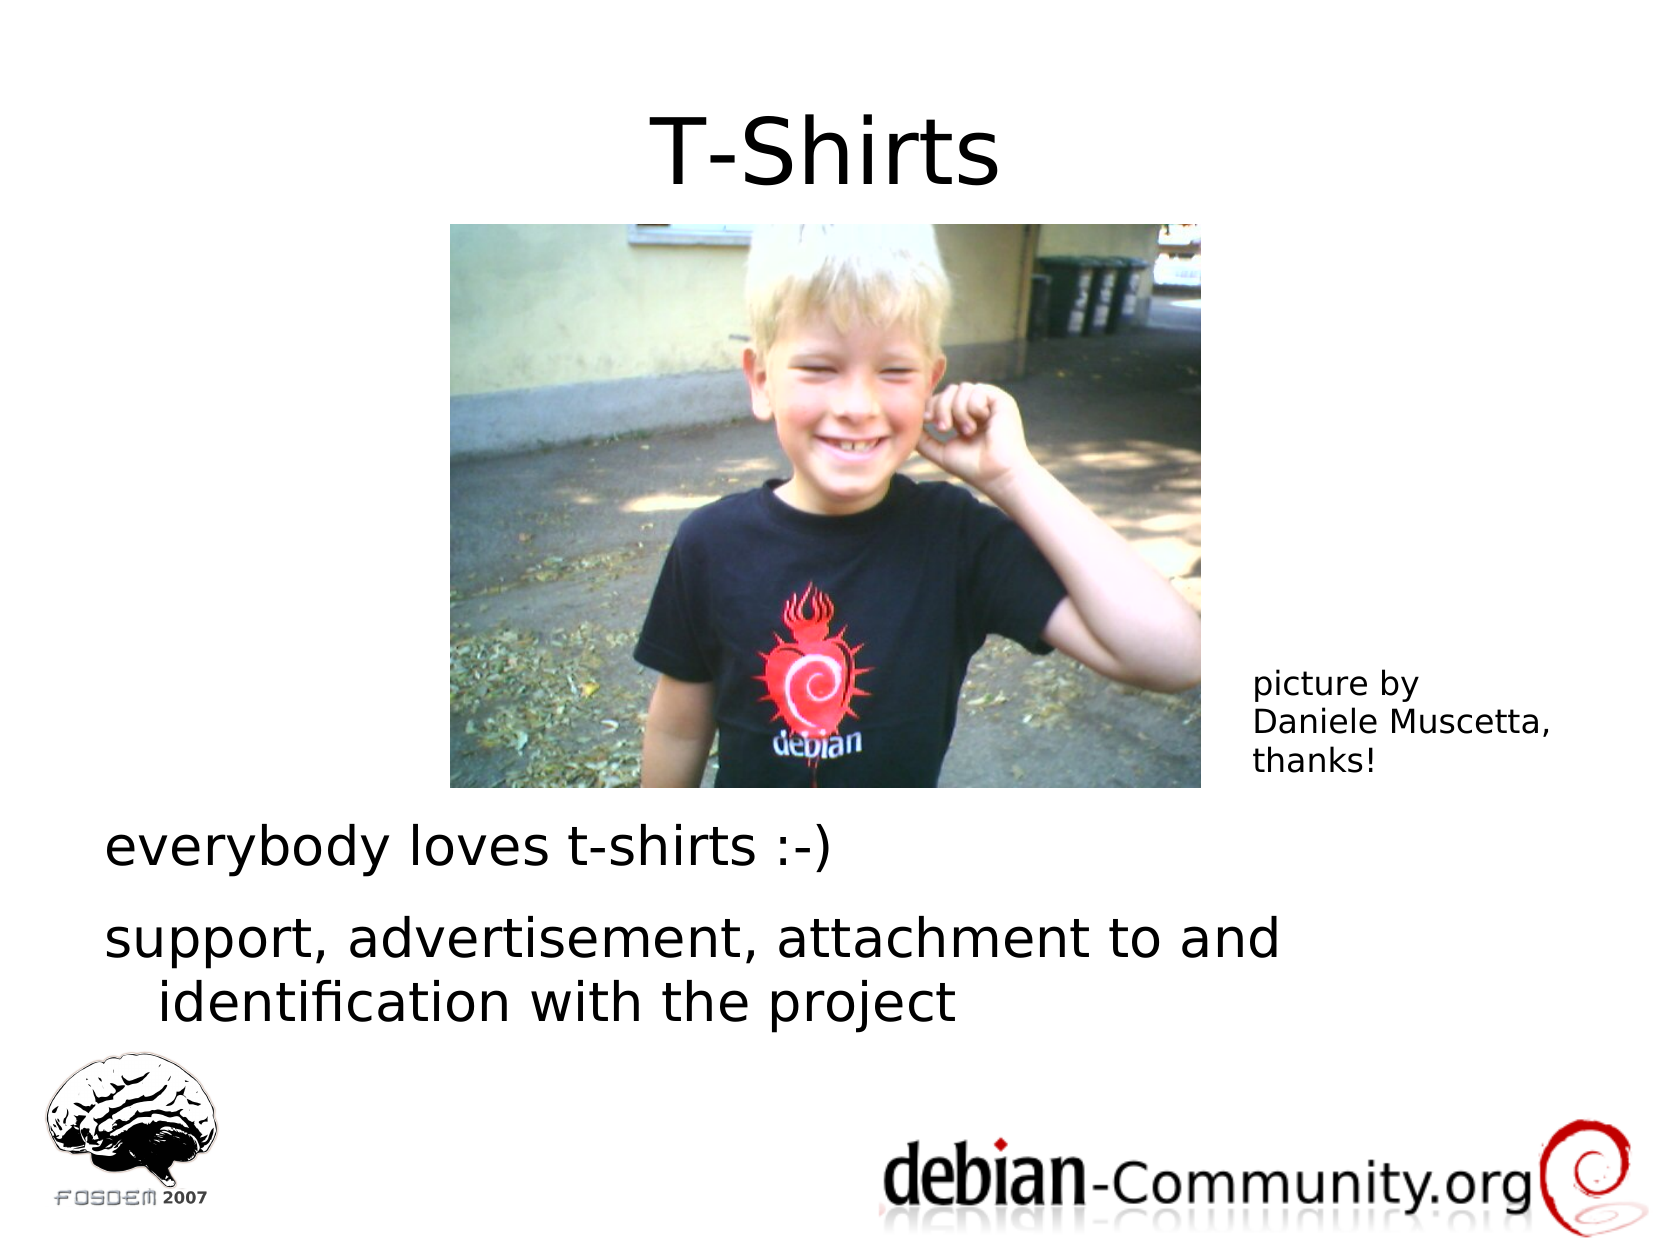

# T-Shirts
picture by
Daniele Muscetta,
thanks!
everybody loves t-shirts :-)
support, advertisement, attachment to and identification with the project